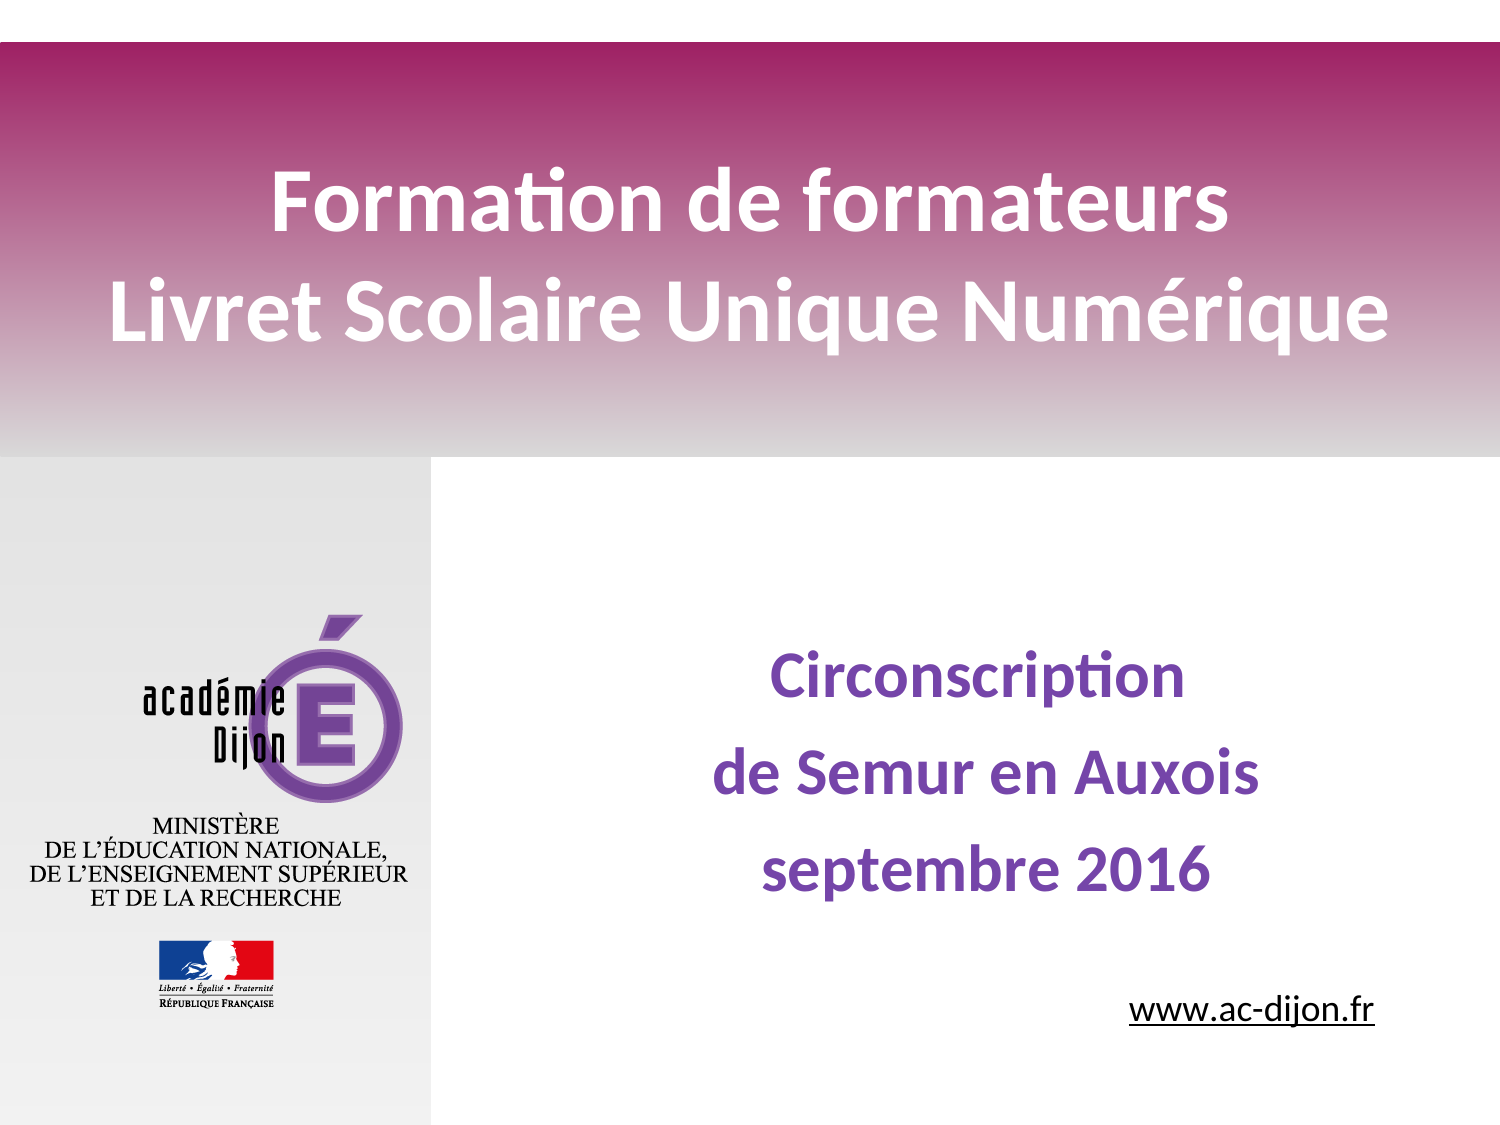

Formation de formateurs
Livret Scolaire Unique Numérique
Circonscription
de Semur en Auxois
septembre 2016